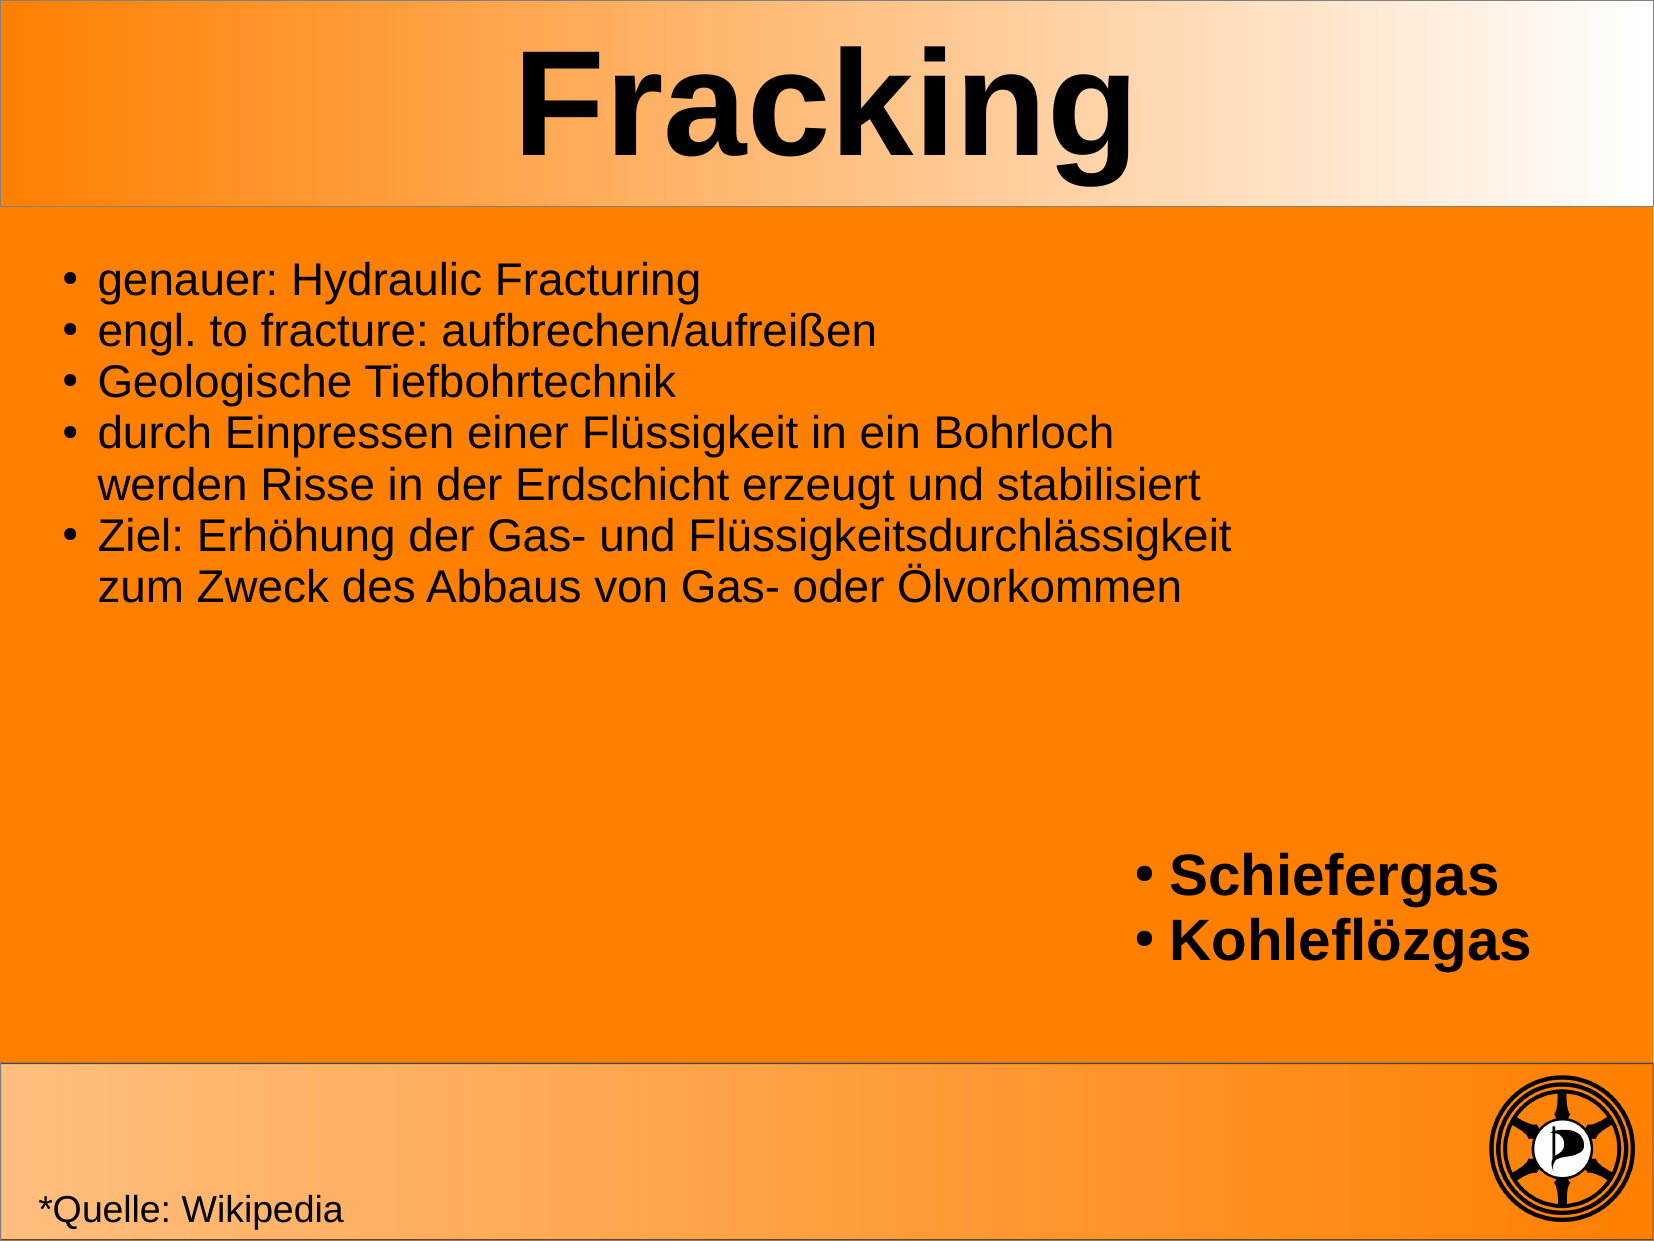

# Fracking
genauer: Hydraulic Fracturing
engl. to fracture: aufbrechen/aufreißen
Geologische Tiefbohrtechnik
durch Einpressen einer Flüssigkeit in ein Bohrloch
werden Risse in der Erdschicht erzeugt und stabilisiert
Ziel: Erhöhung der Gas- und Flüssigkeitsdurchlässigkeit zum Zweck des Abbaus von Gas- oder Ölvorkommen
Schiefergas
Kohleflözgas
*Quelle: Wikipedia